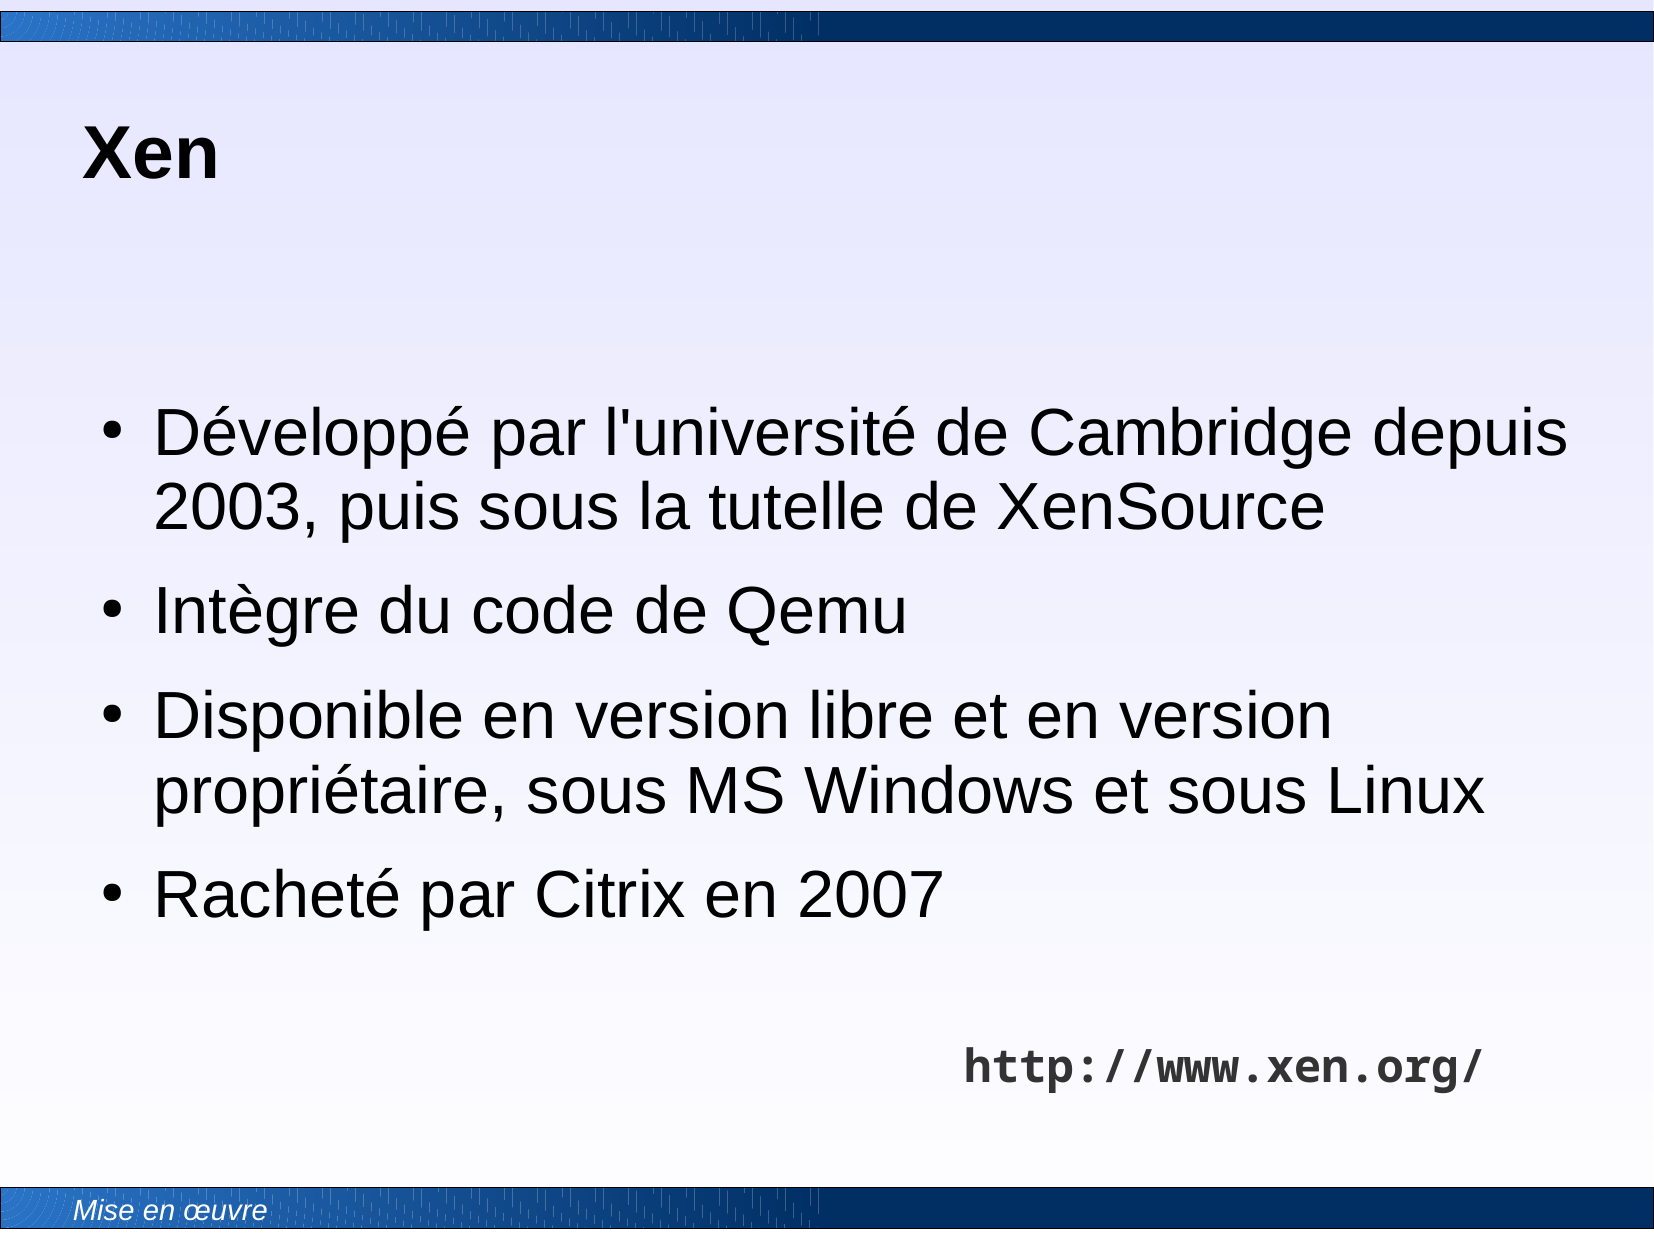

# Xen
Développé par l'université de Cambridge depuis 2003, puis sous la tutelle de XenSource
Intègre du code de Qemu
Disponible en version libre et en version propriétaire, sous MS Windows et sous Linux
Racheté par Citrix en 2007
http://www.xen.org/
Mise en œuvre